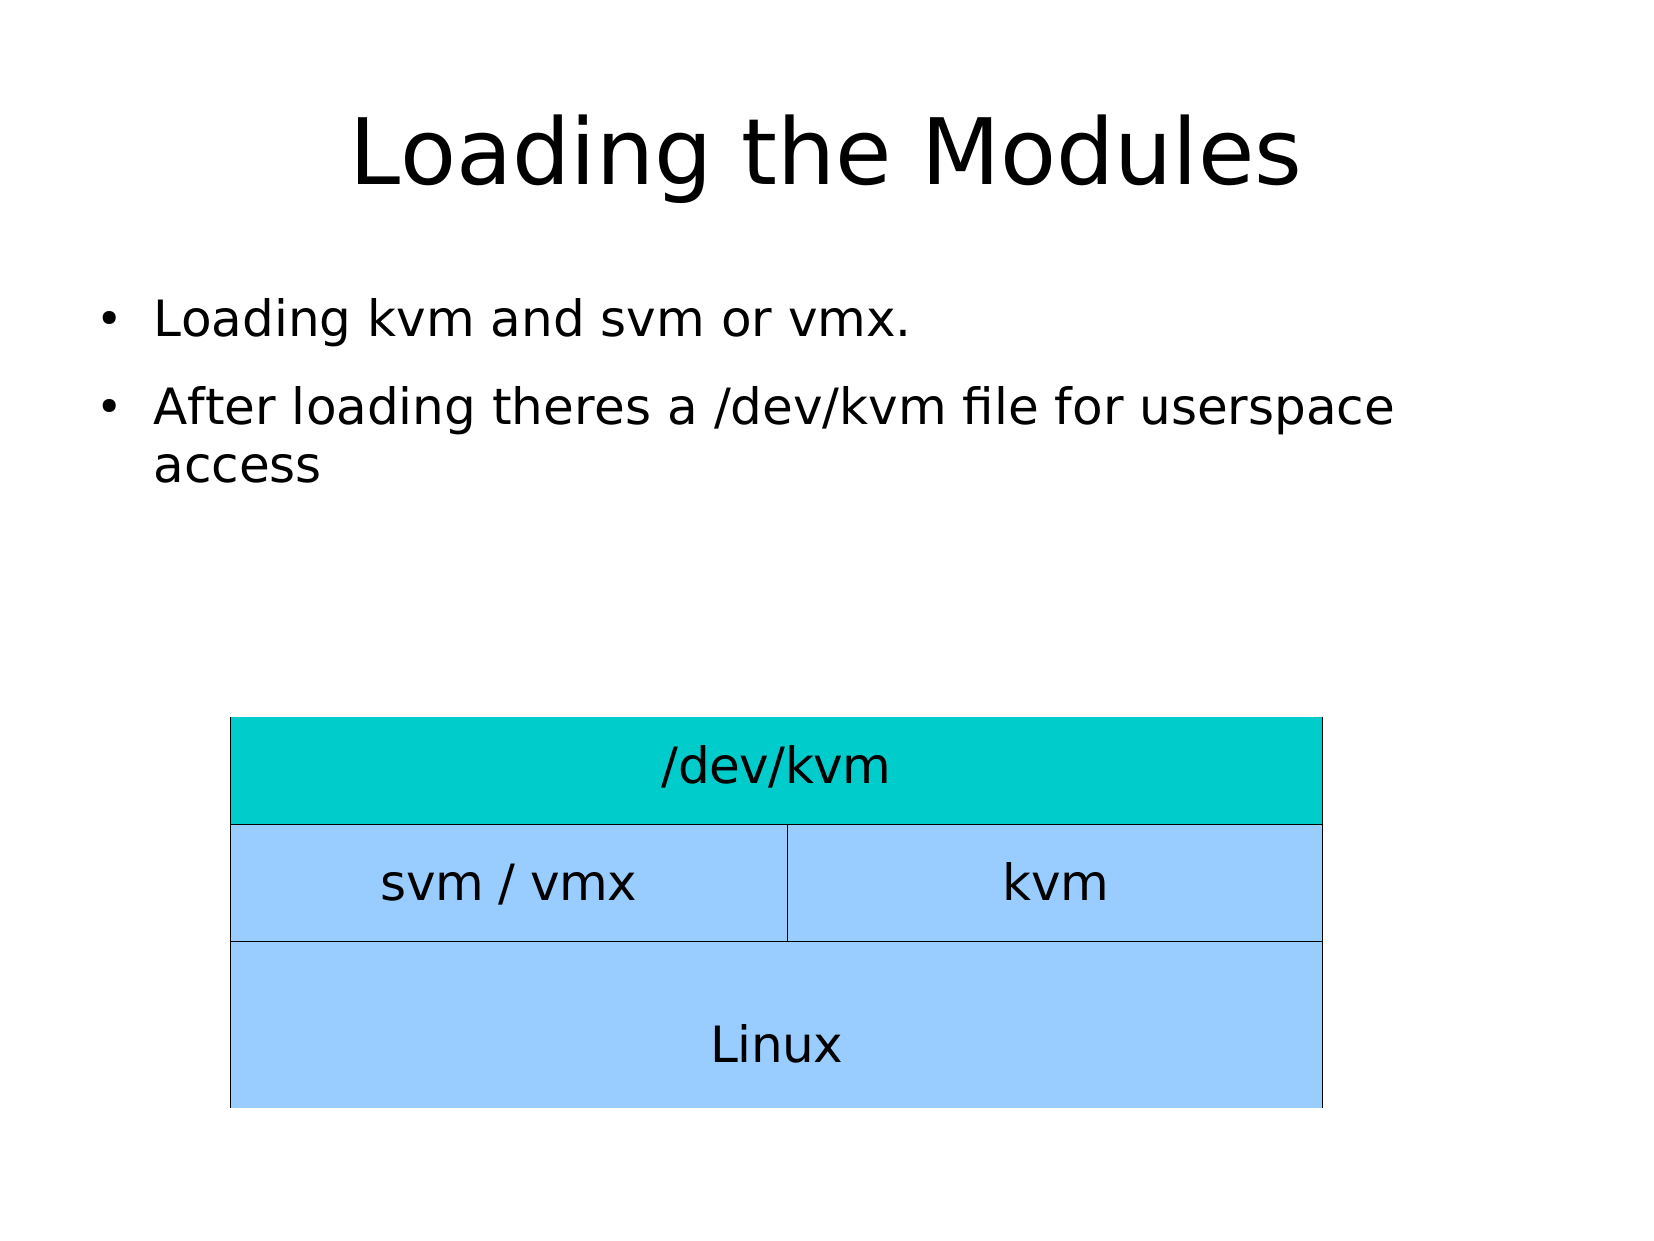

# Loading the Modules
Loading kvm and svm or vmx.
After loading theres a /dev/kvm file for userspace access